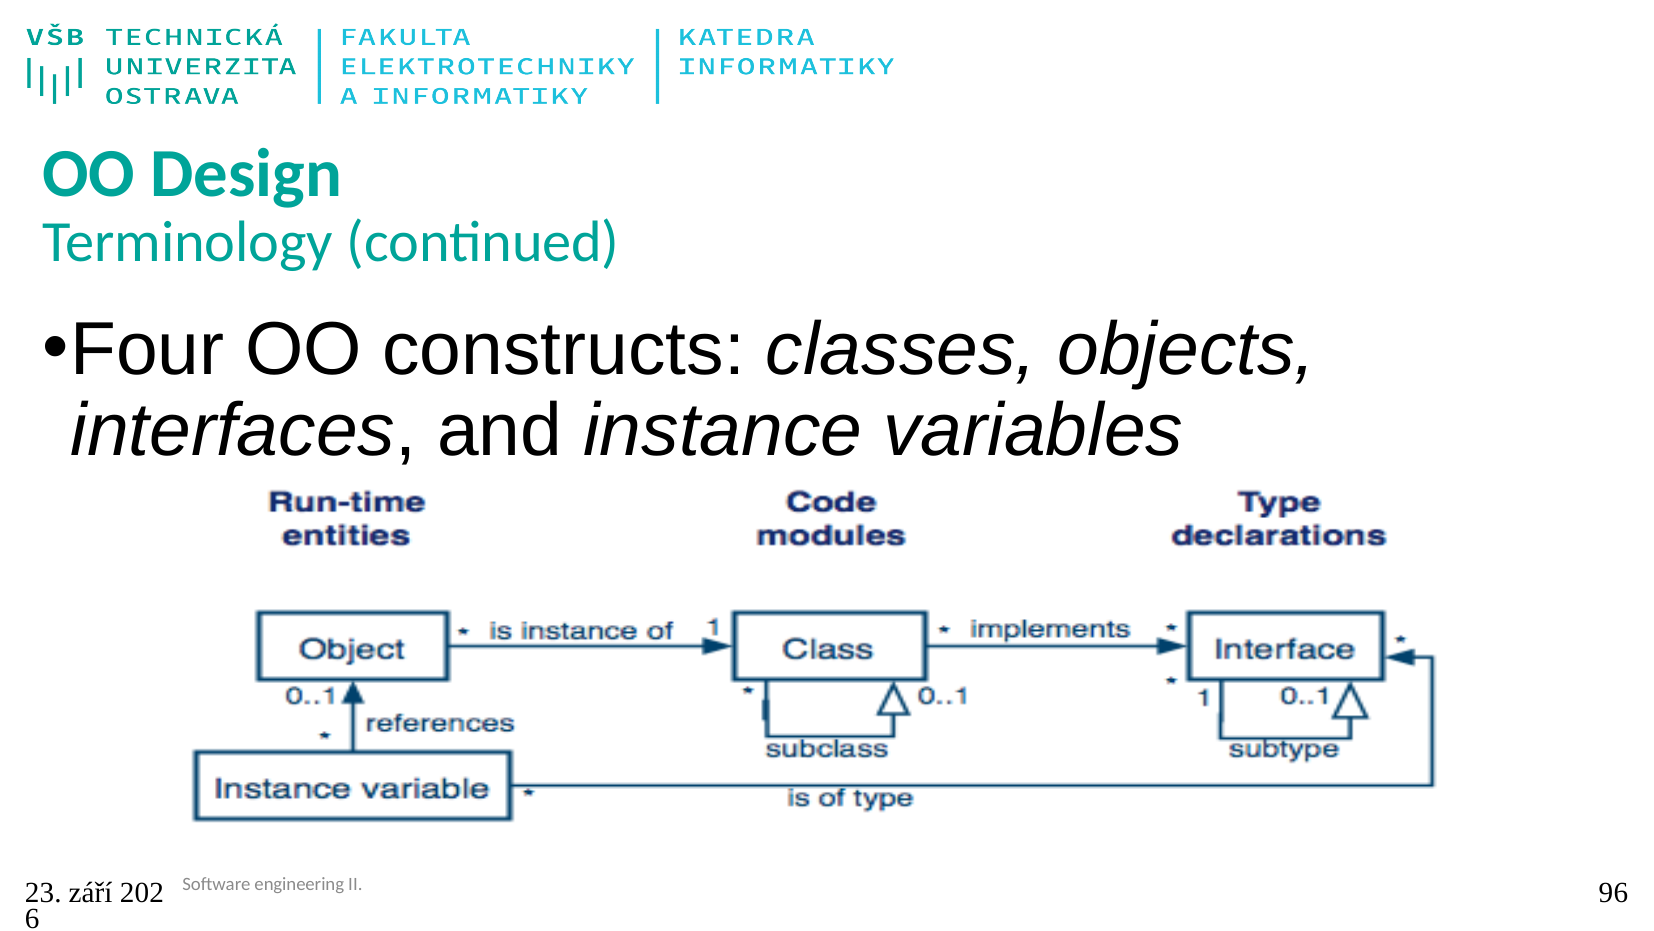

OO Design
Terminology (continued)
# Four OO constructs: classes, objects, interfaces, and instance variables
Software engineering II.
96